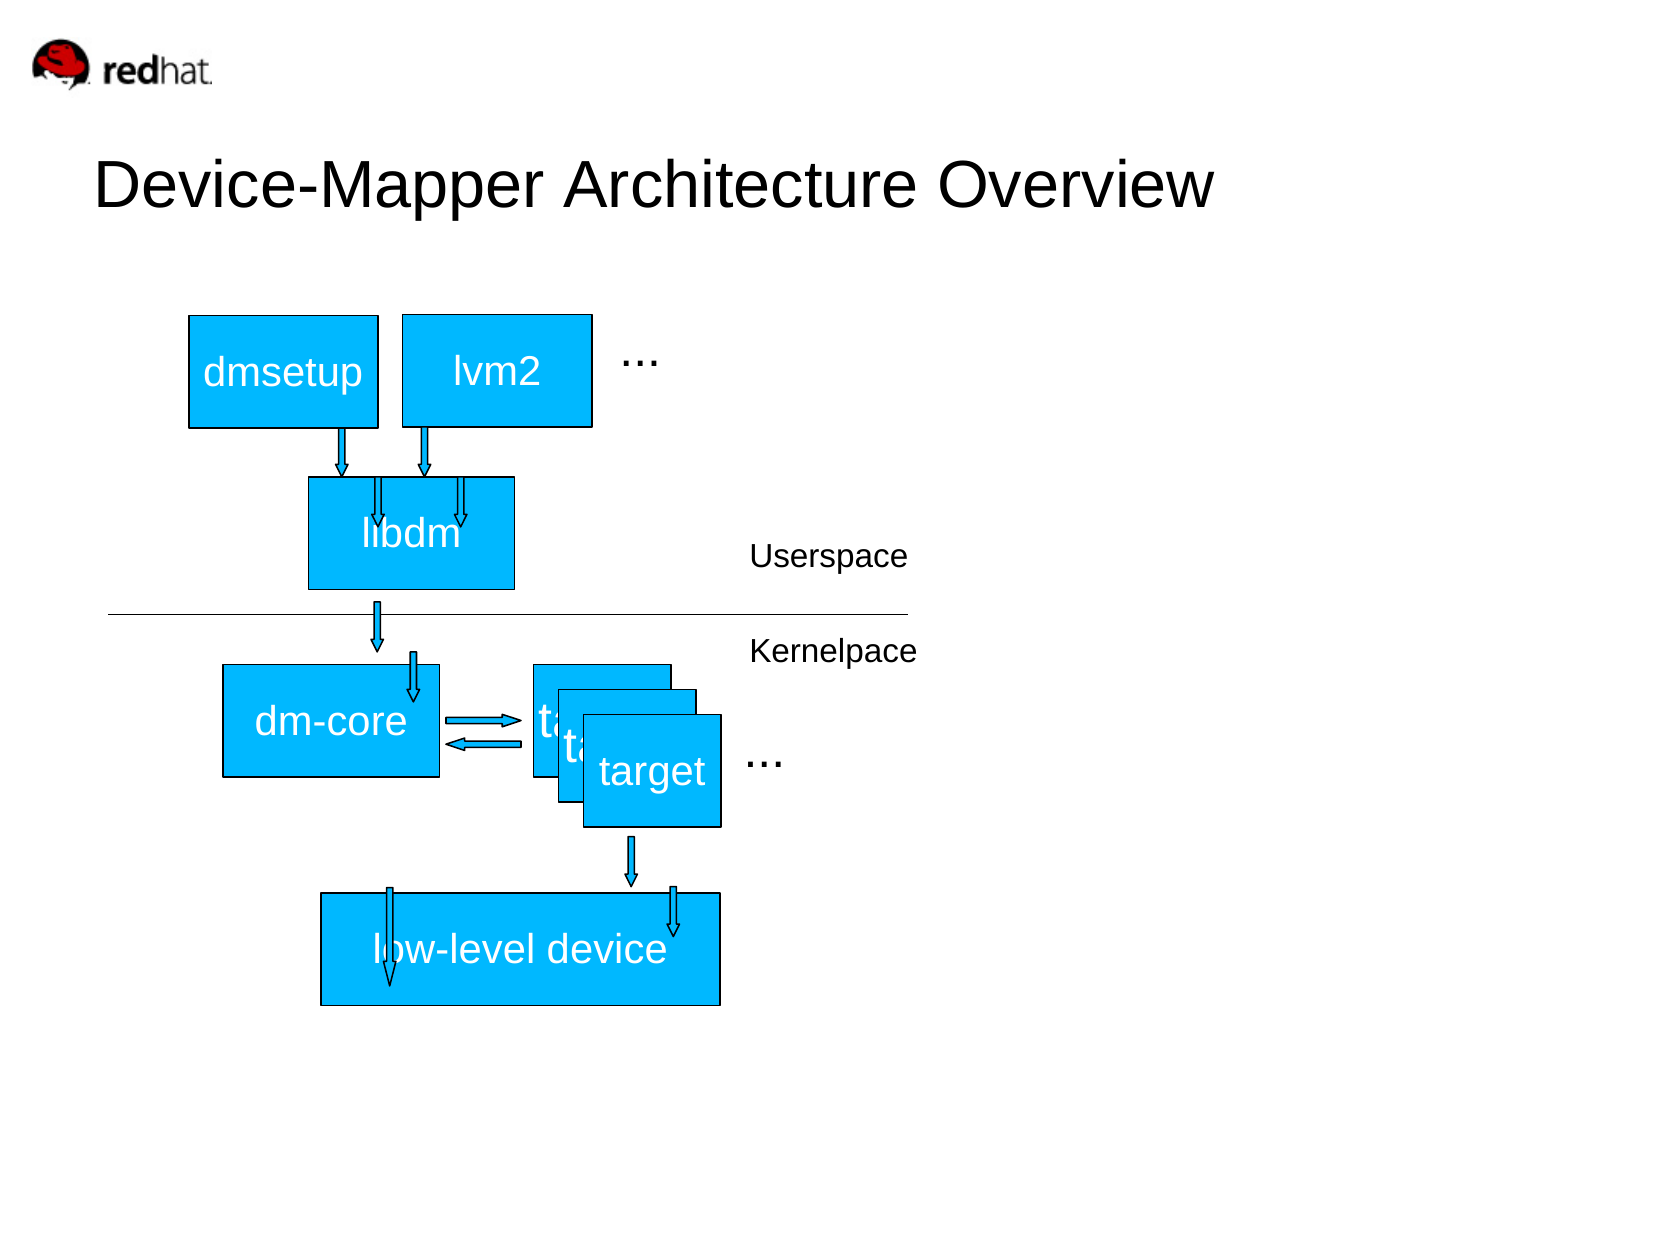

Device-Mapper Architecture Overview
lvm2
dmsetup
...
libdm
Userspace
Kernelpace
dm-core
target
target
target
...
low-level device